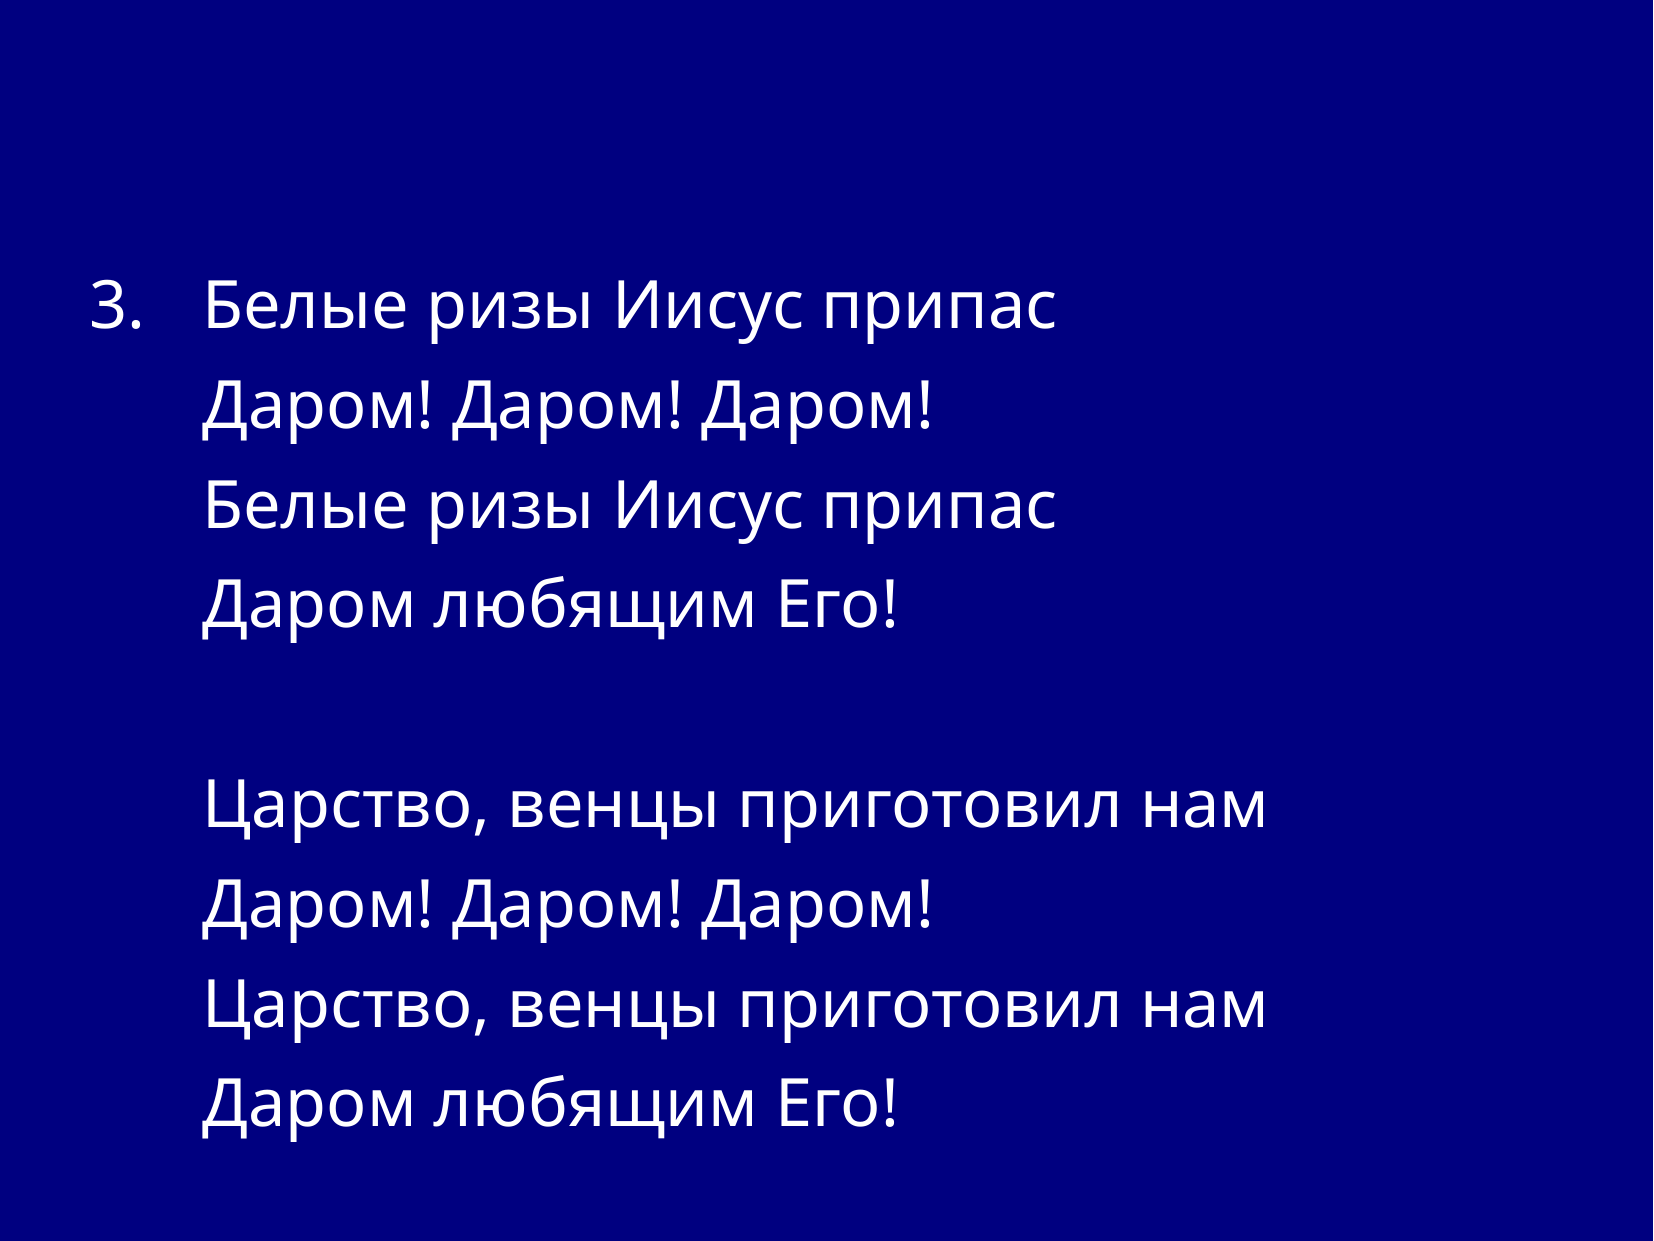

3.	Белые ризы Иисус припас
	Даром! Даром! Даром!
	Белые ризы Иисус припас
	Даром любящим Его!
	Царство, венцы приготовил нам
	Даром! Даром! Даром!
	Царство, венцы приготовил нам
	Даром любящим Его!